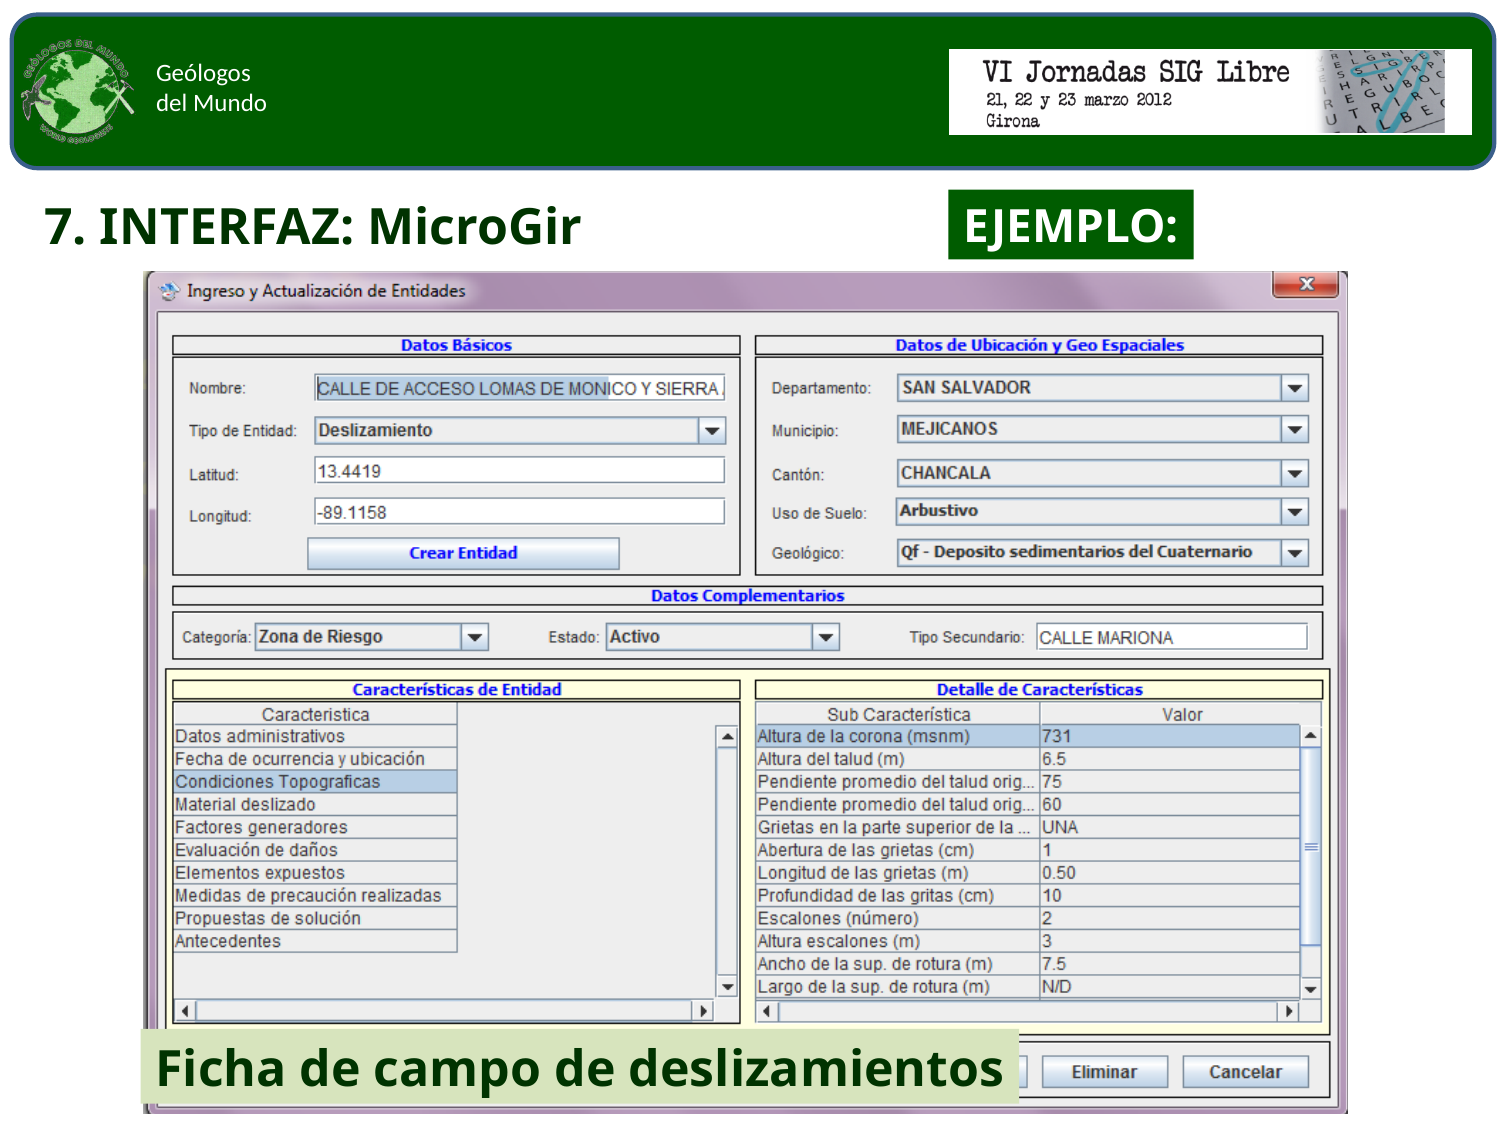

Geólogos
del Mundo
7. INTERFAZ: MicroGir
EJEMPLO:
Ficha de campo de deslizamientos